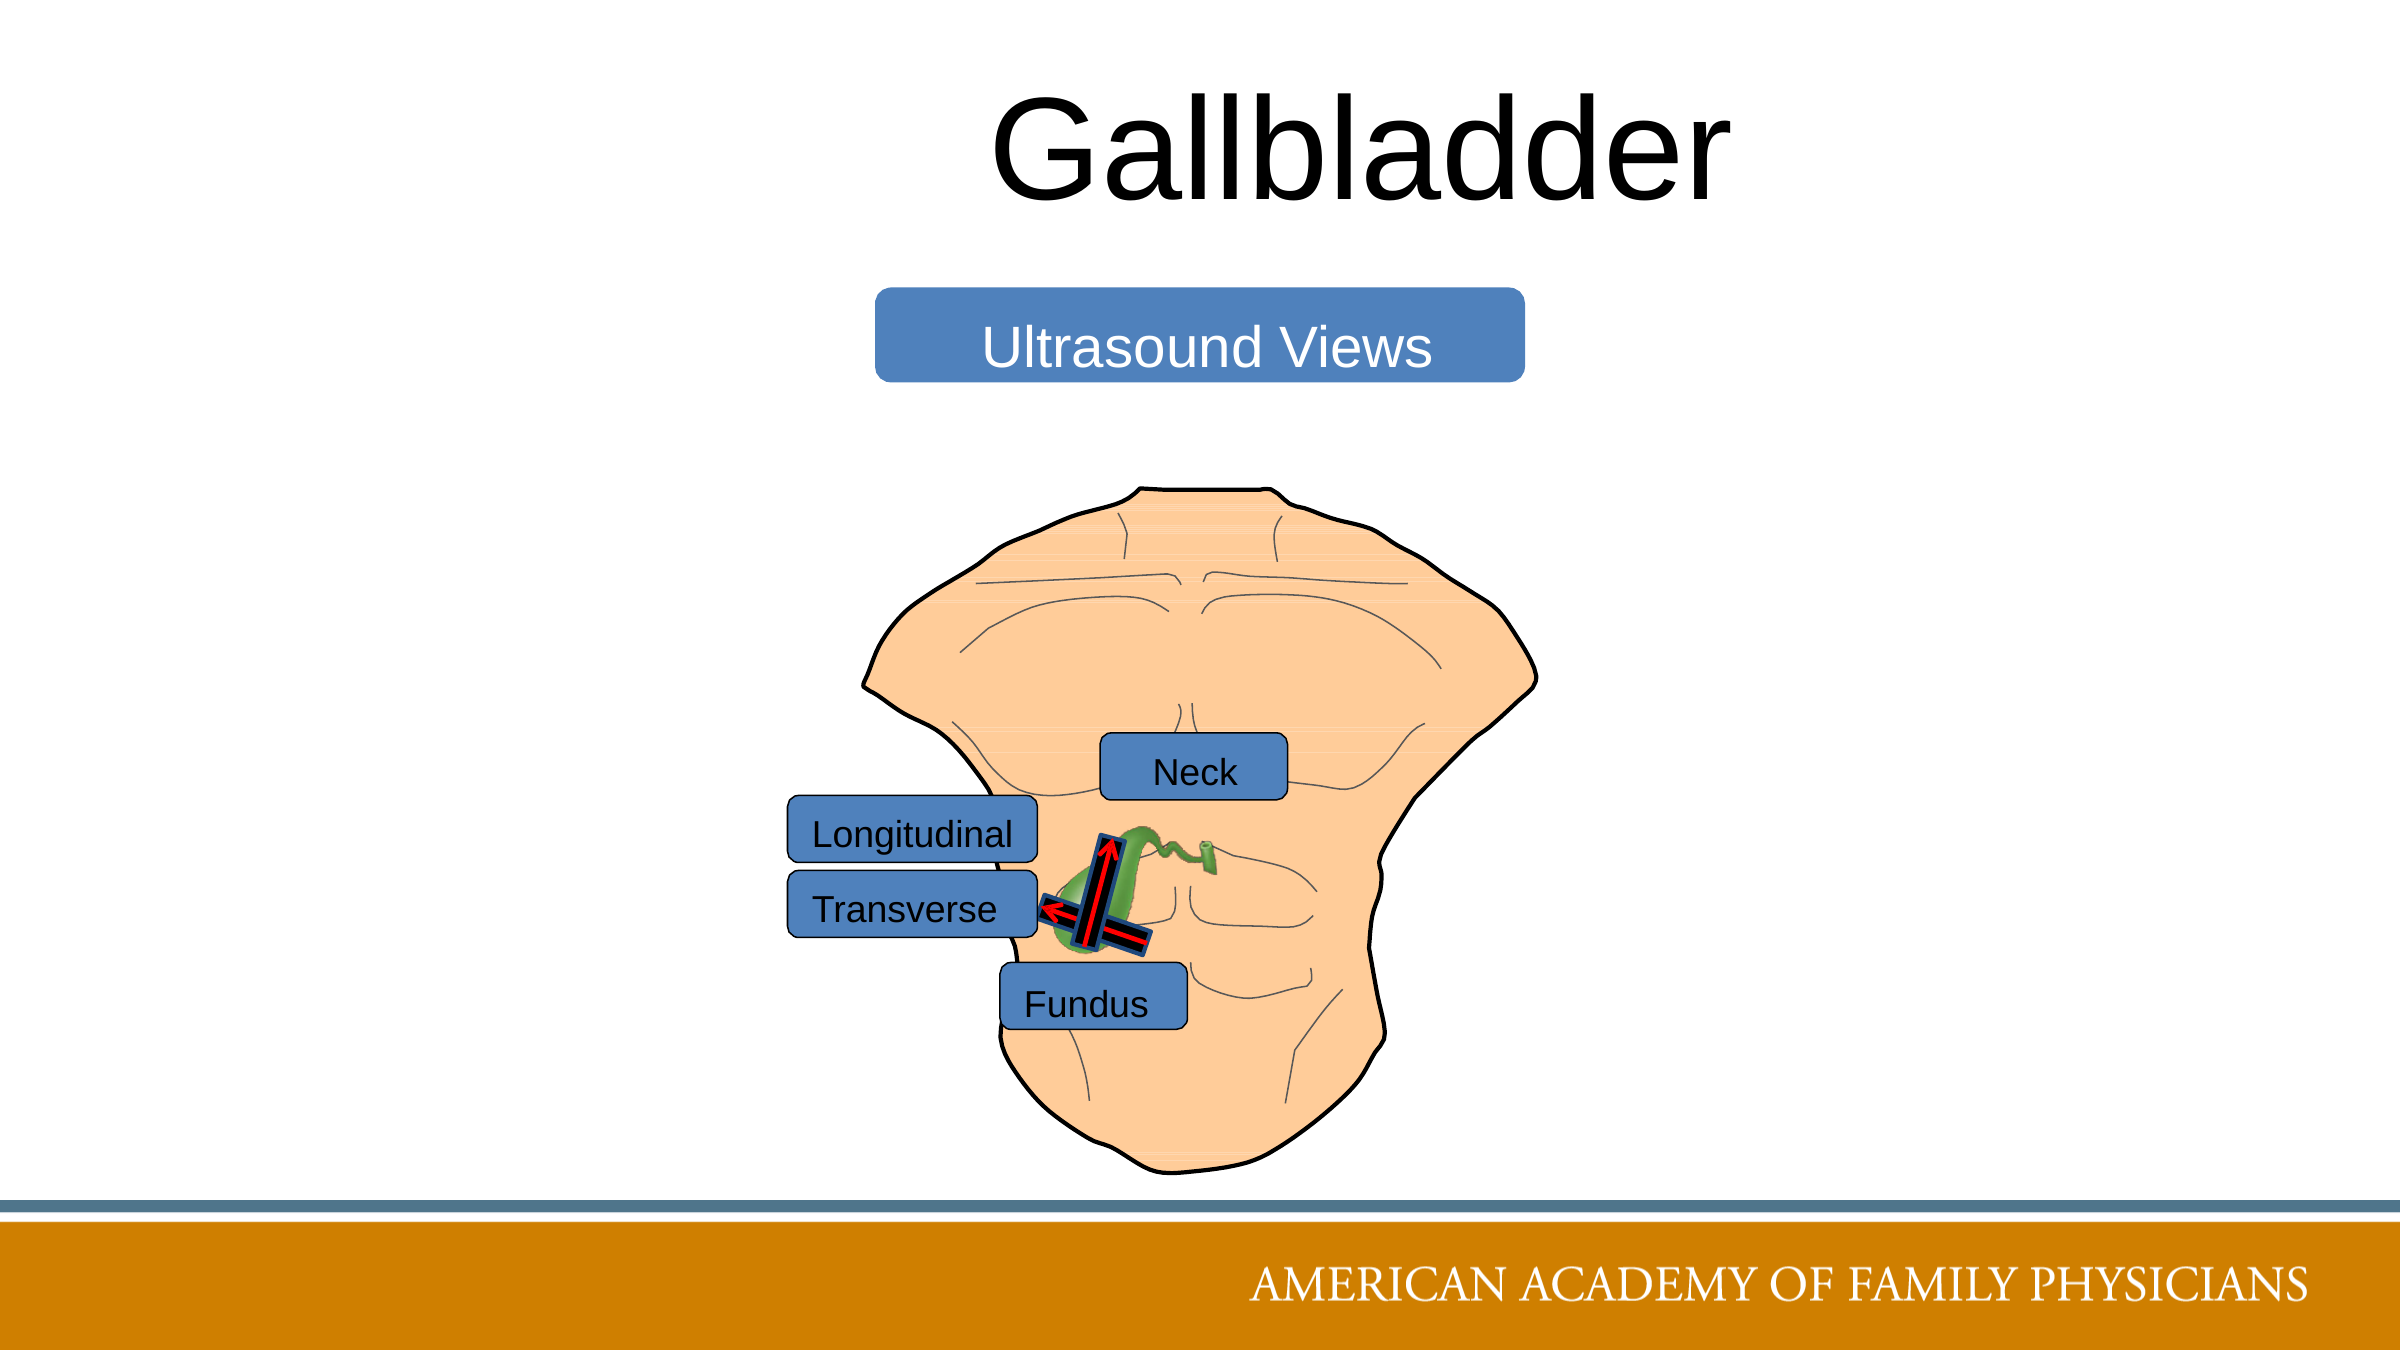

# Gallbladder
Ultrasound Views
Neck
Longitudinal
Transverse
Fundus